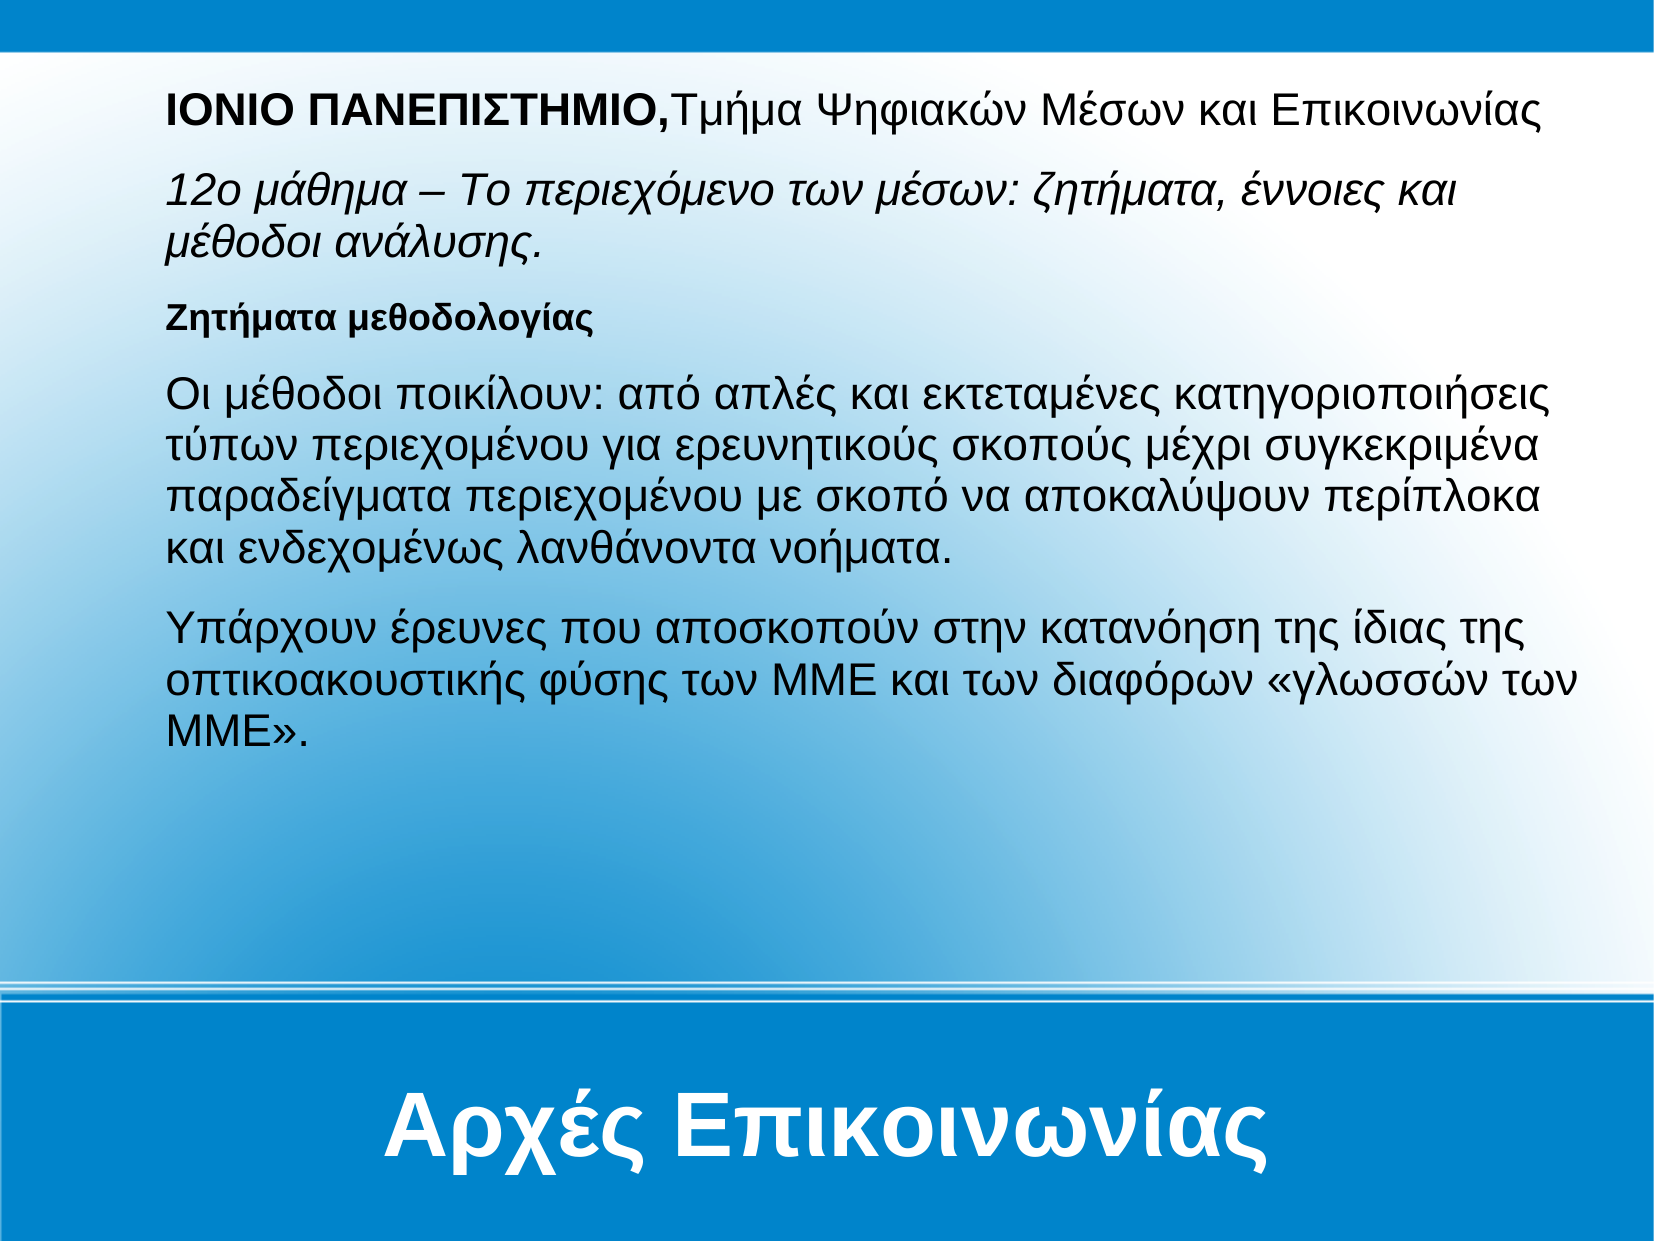

ΙΟΝΙΟ ΠΑΝΕΠΙΣΤΗΜΙΟ,Τμήμα Ψηφιακών Μέσων και Επικοινωνίας
12ο μάθημα – Το περιεχόμενο των μέσων: ζητήματα, έννοιες και μέθοδοι ανάλυσης.
Ζητήματα μεθοδολογίας
Οι μέθοδοι ποικίλουν: από απλές και εκτεταμένες κατηγοριοποιήσεις τύπων περιεχομένου για ερευνητικούς σκοπούς μέχρι συγκεκριμένα παραδείγματα περιεχομένου με σκοπό να αποκαλύψουν περίπλοκα και ενδεχομένως λανθάνοντα νοήματα.
Υπάρχουν έρευνες που αποσκοπούν στην κατανόηση της ίδιας της οπτικοακουστικής φύσης των ΜΜΕ και των διαφόρων «γλωσσών των ΜΜΕ».
# Αρχές Επικοινωνίας